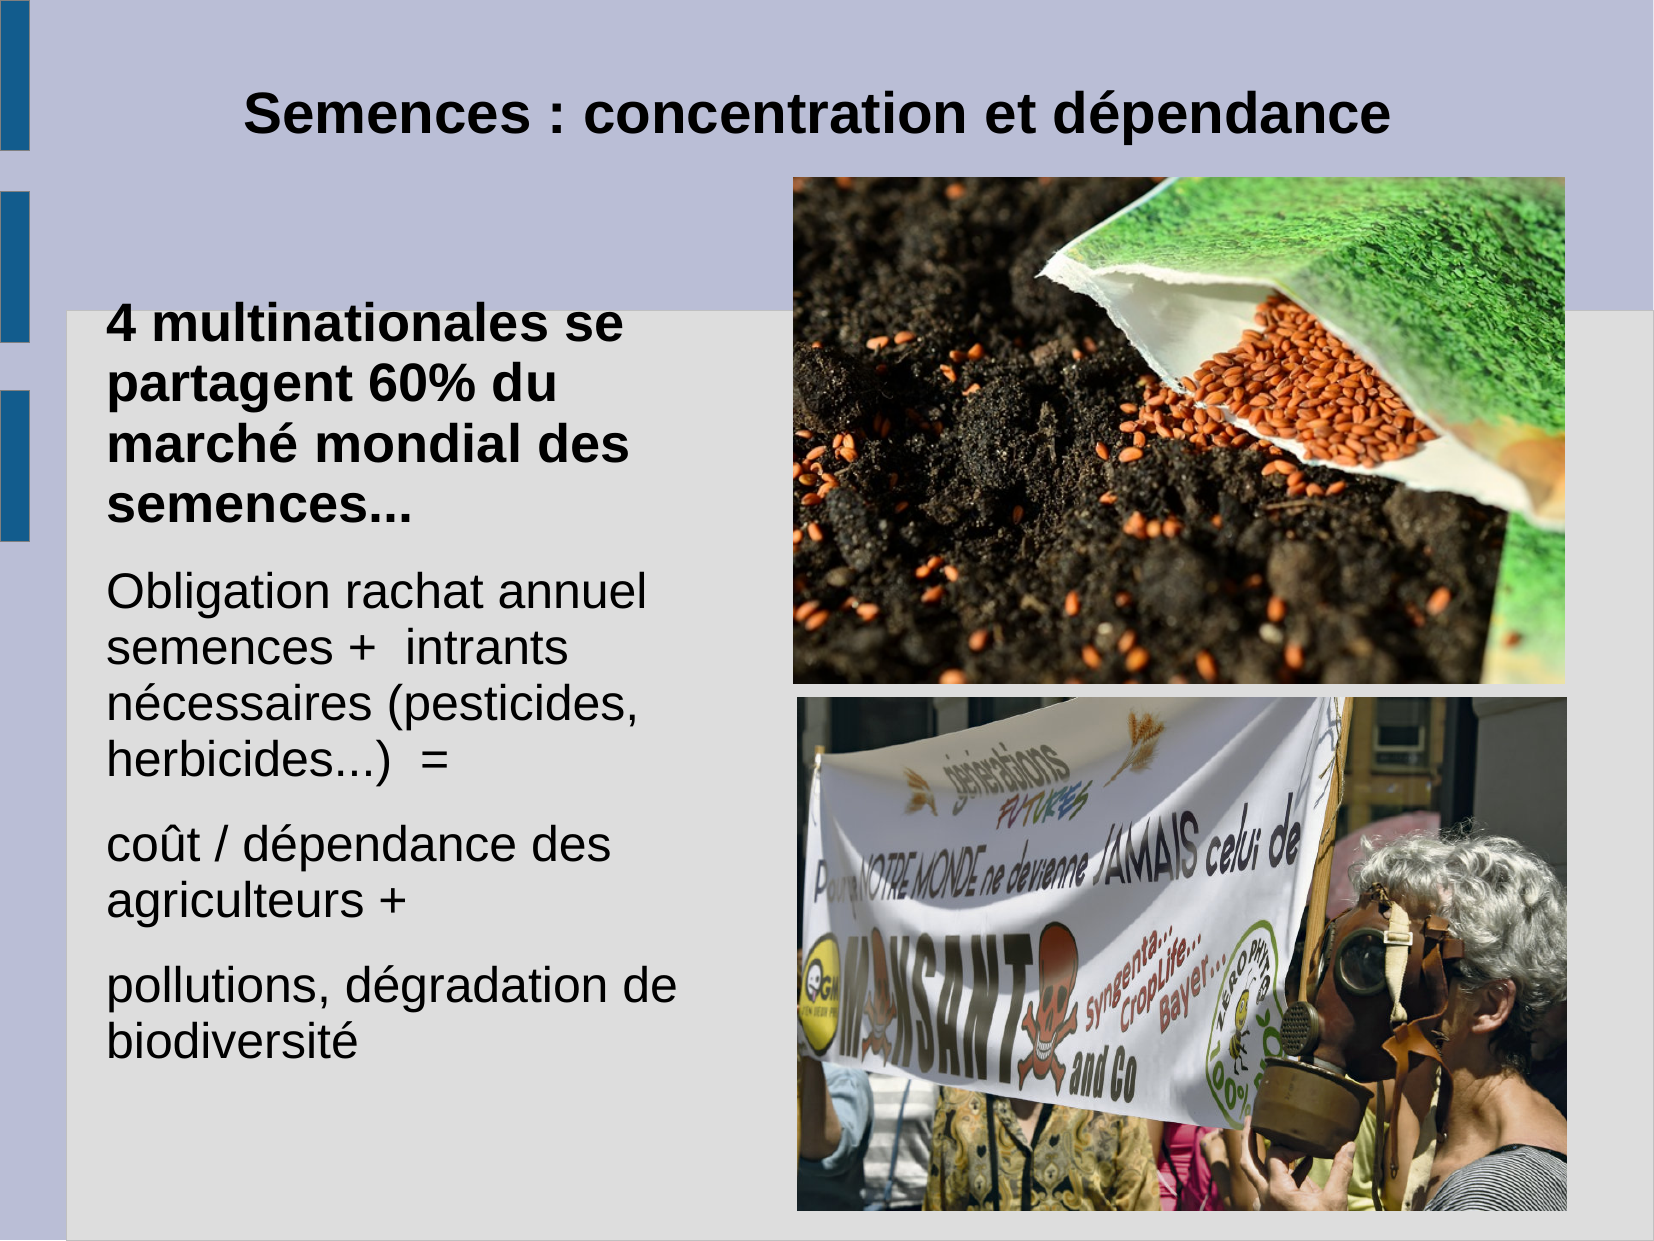

# Semences : concentration et dépendance
4 multinationales se partagent 60% du marché mondial des semences...
Obligation rachat annuel semences + intrants nécessaires (pesticides, herbicides...) =
coût / dépendance des agriculteurs +
pollutions, dégradation de biodiversité